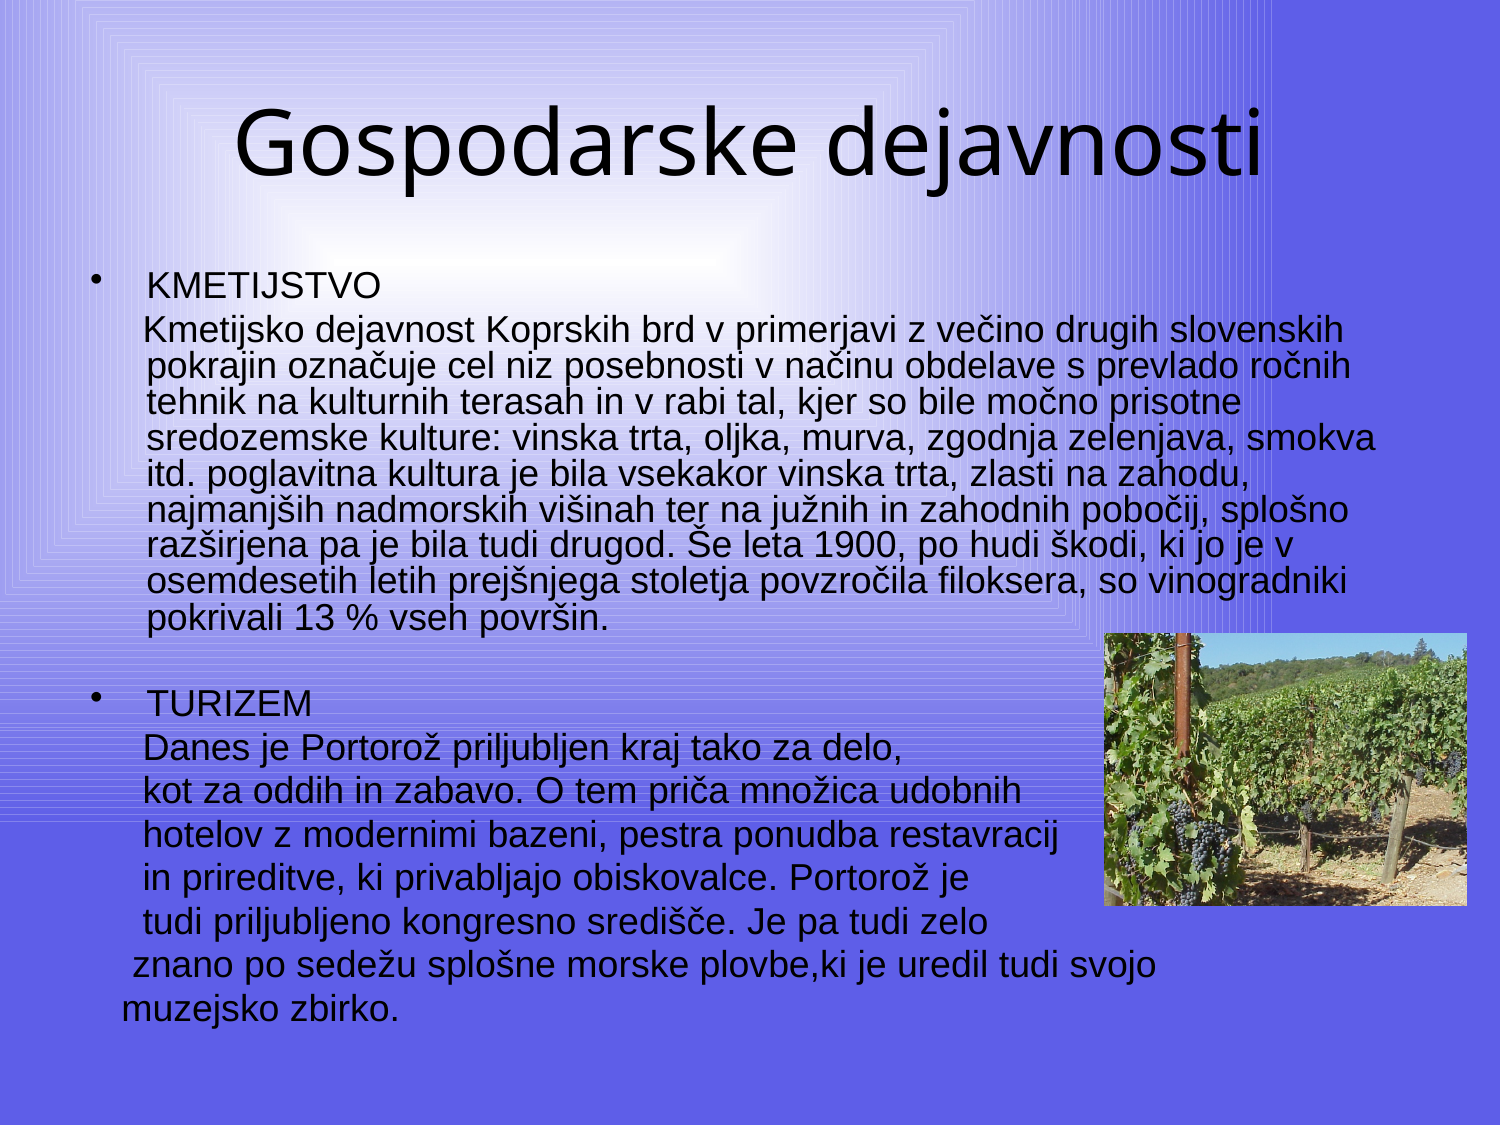

# Gospodarske dejavnosti
KMETIJSTVO
 Kmetijsko dejavnost Koprskih brd v primerjavi z večino drugih slovenskih pokrajin označuje cel niz posebnosti v načinu obdelave s prevlado ročnih tehnik na kulturnih terasah in v rabi tal, kjer so bile močno prisotne sredozemske kulture: vinska trta, oljka, murva, zgodnja zelenjava, smokva itd. poglavitna kultura je bila vsekakor vinska trta, zlasti na zahodu, najmanjših nadmorskih višinah ter na južnih in zahodnih pobočij, splošno razširjena pa je bila tudi drugod. Še leta 1900, po hudi škodi, ki jo je v osemdesetih letih prejšnjega stoletja povzročila filoksera, so vinogradniki pokrivali 13 % vseh površin.
TURIZEM
 Danes je Portorož priljubljen kraj tako za delo,
 kot za oddih in zabavo. O tem priča množica udobnih
 hotelov z modernimi bazeni, pestra ponudba restavracij
 in prireditve, ki privabljajo obiskovalce. Portorož je
 tudi priljubljeno kongresno središče. Je pa tudi zelo
 znano po sedežu splošne morske plovbe,ki je uredil tudi svojo
 muzejsko zbirko.